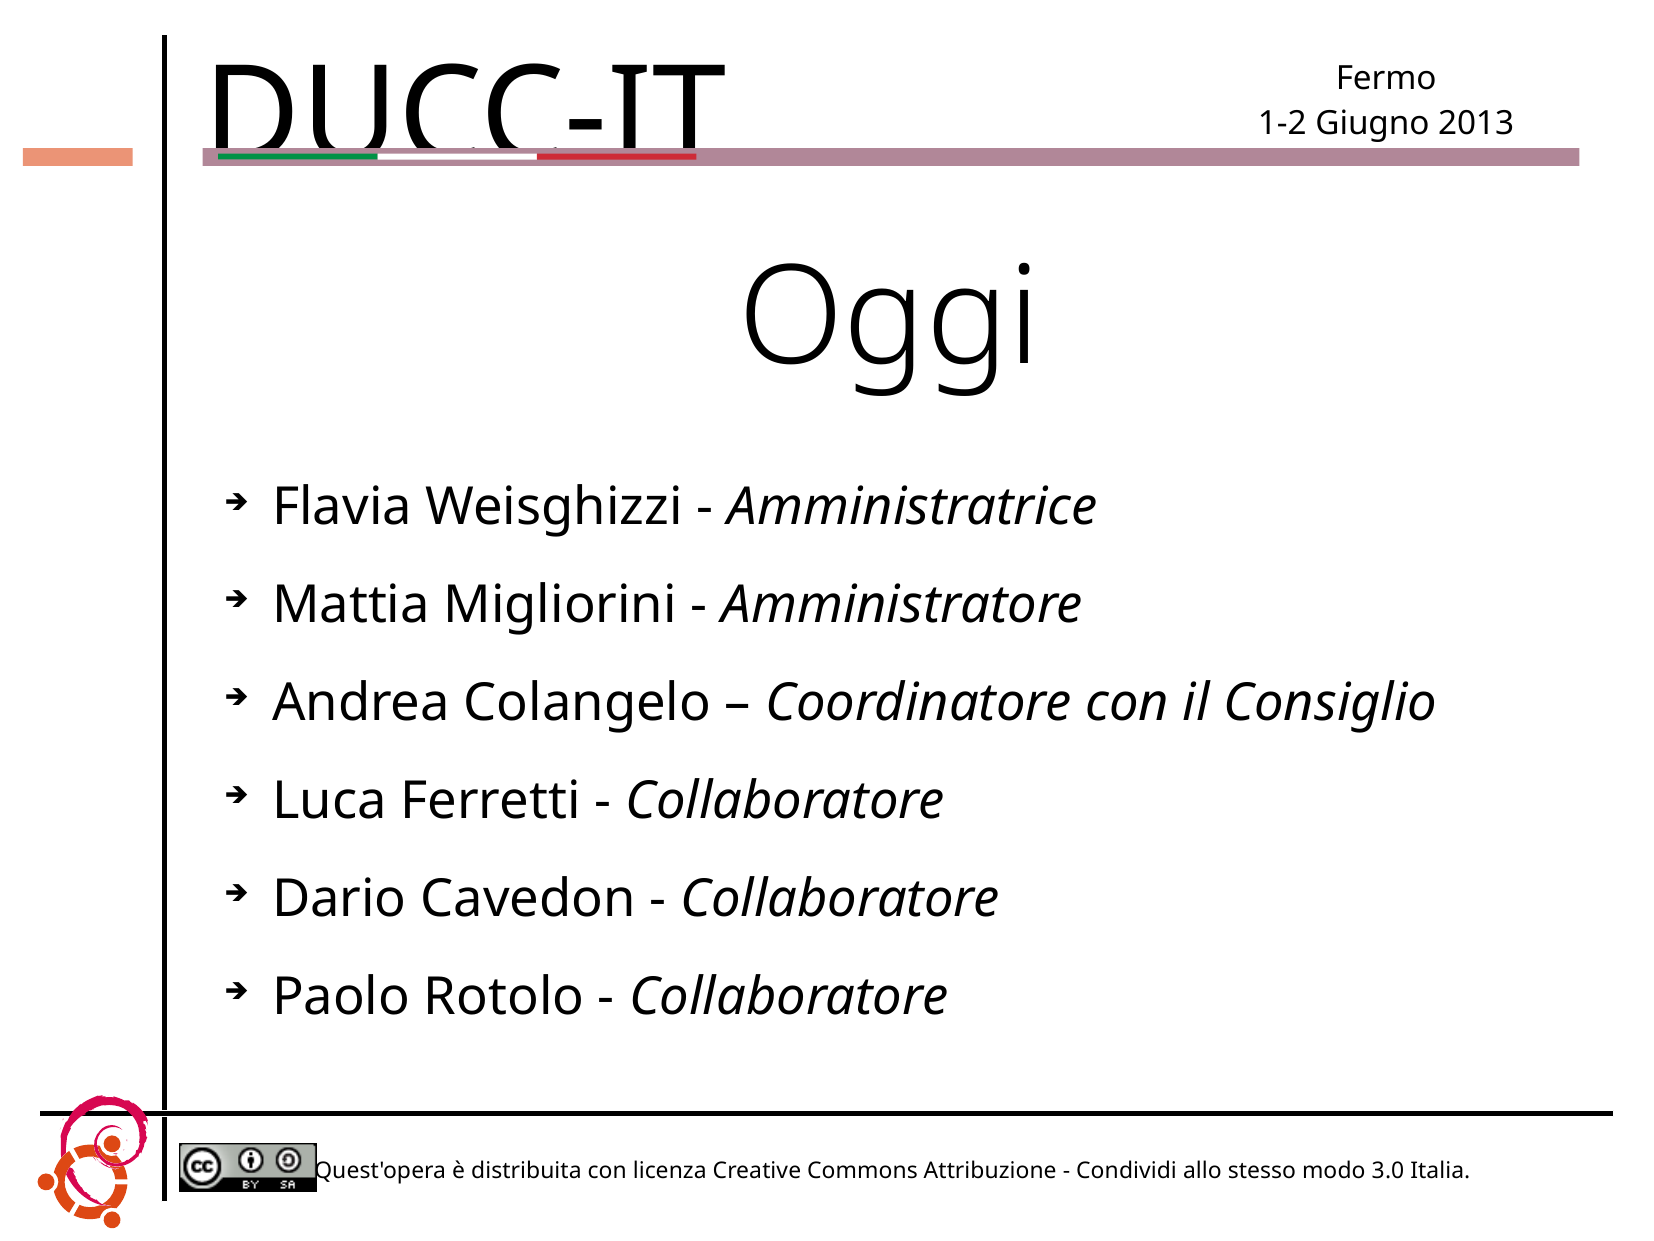

DUCC-IT
Fermo
1-2 Giugno 2013
# Oggi
Flavia Weisghizzi - Amministratrice
Mattia Migliorini - Amministratore
Andrea Colangelo – Coordinatore con il Consiglio
Luca Ferretti - Collaboratore
Dario Cavedon - Collaboratore
Paolo Rotolo - Collaboratore
Quest'opera è distribuita con licenza Creative Commons Attribuzione - Condividi allo stesso modo 3.0 Italia.